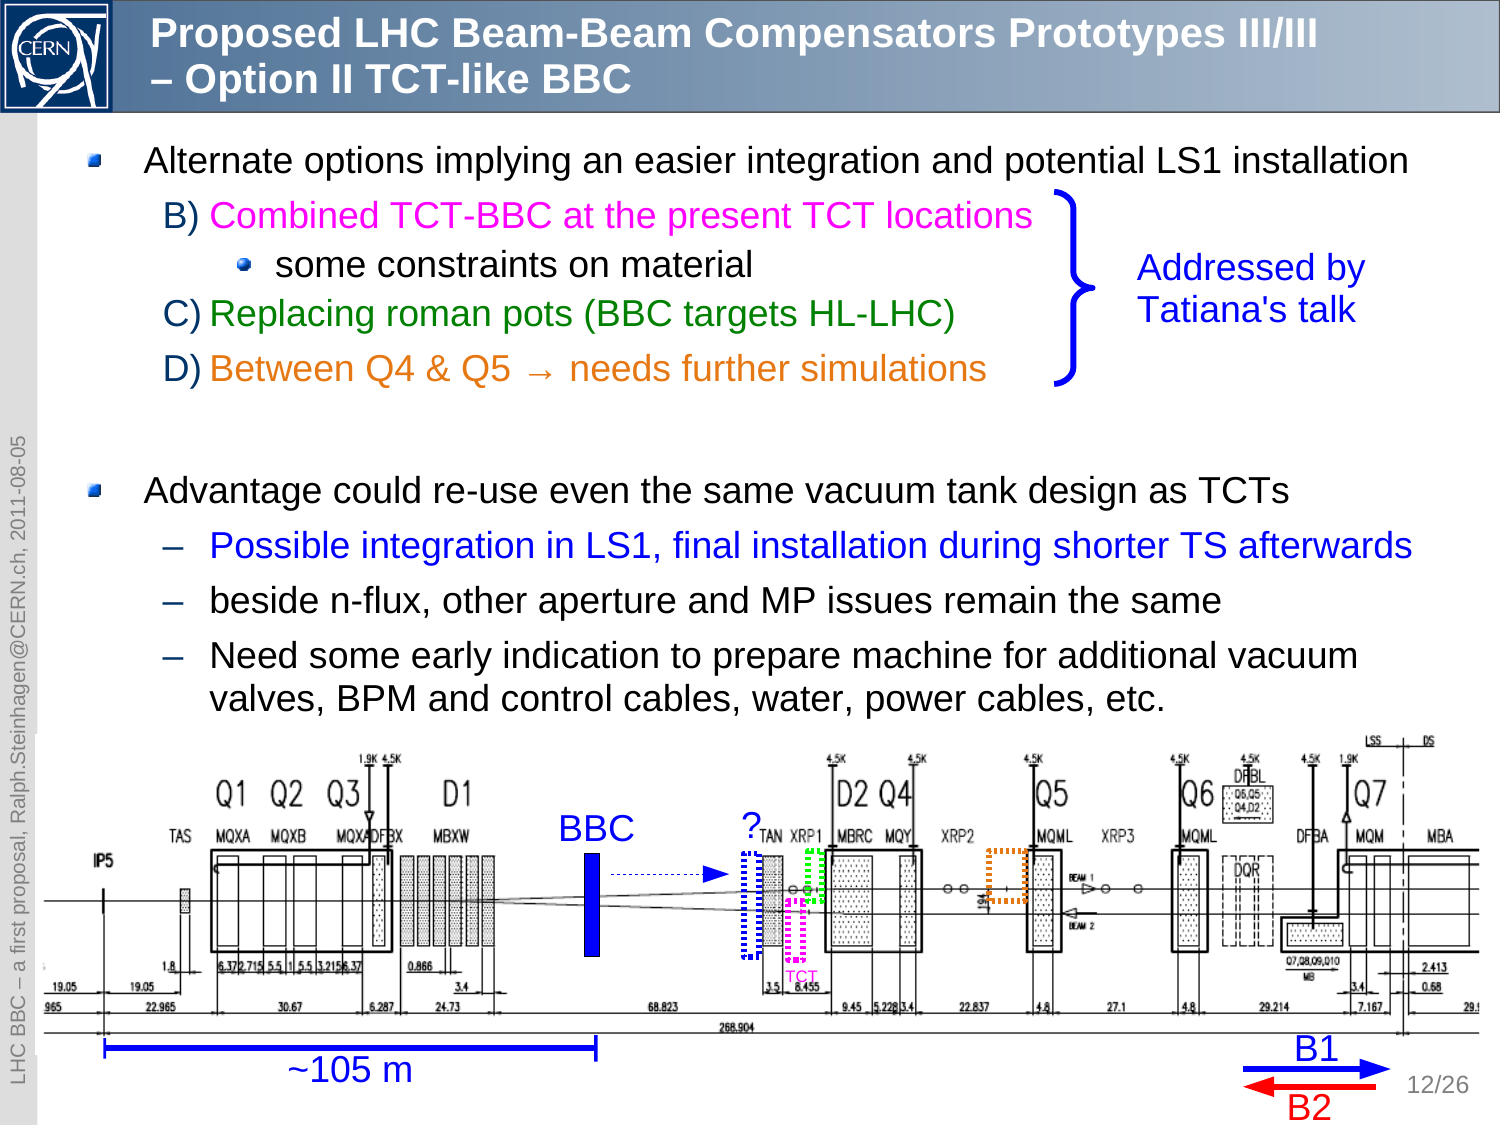

# Proposed LHC Beam-Beam Compensators Prototypes III/III – Option II TCT-like BBC
Alternate options implying an easier integration and potential LS1 installation
Combined TCT-BBC at the present TCT locations
some constraints on material
Replacing roman pots (BBC targets HL-LHC)
Between Q4 & Q5 → needs further simulations
Advantage could re-use even the same vacuum tank design as TCTs
Possible integration in LS1, final installation during shorter TS afterwards
beside n-flux, other aperture and MP issues remain the same
Need some early indication to prepare machine for additional vacuum valves, BPM and control cables, water, power cables, etc.
Addressed by
Tatiana's talk
?
BBC
TCT
~105 m
B1
B2